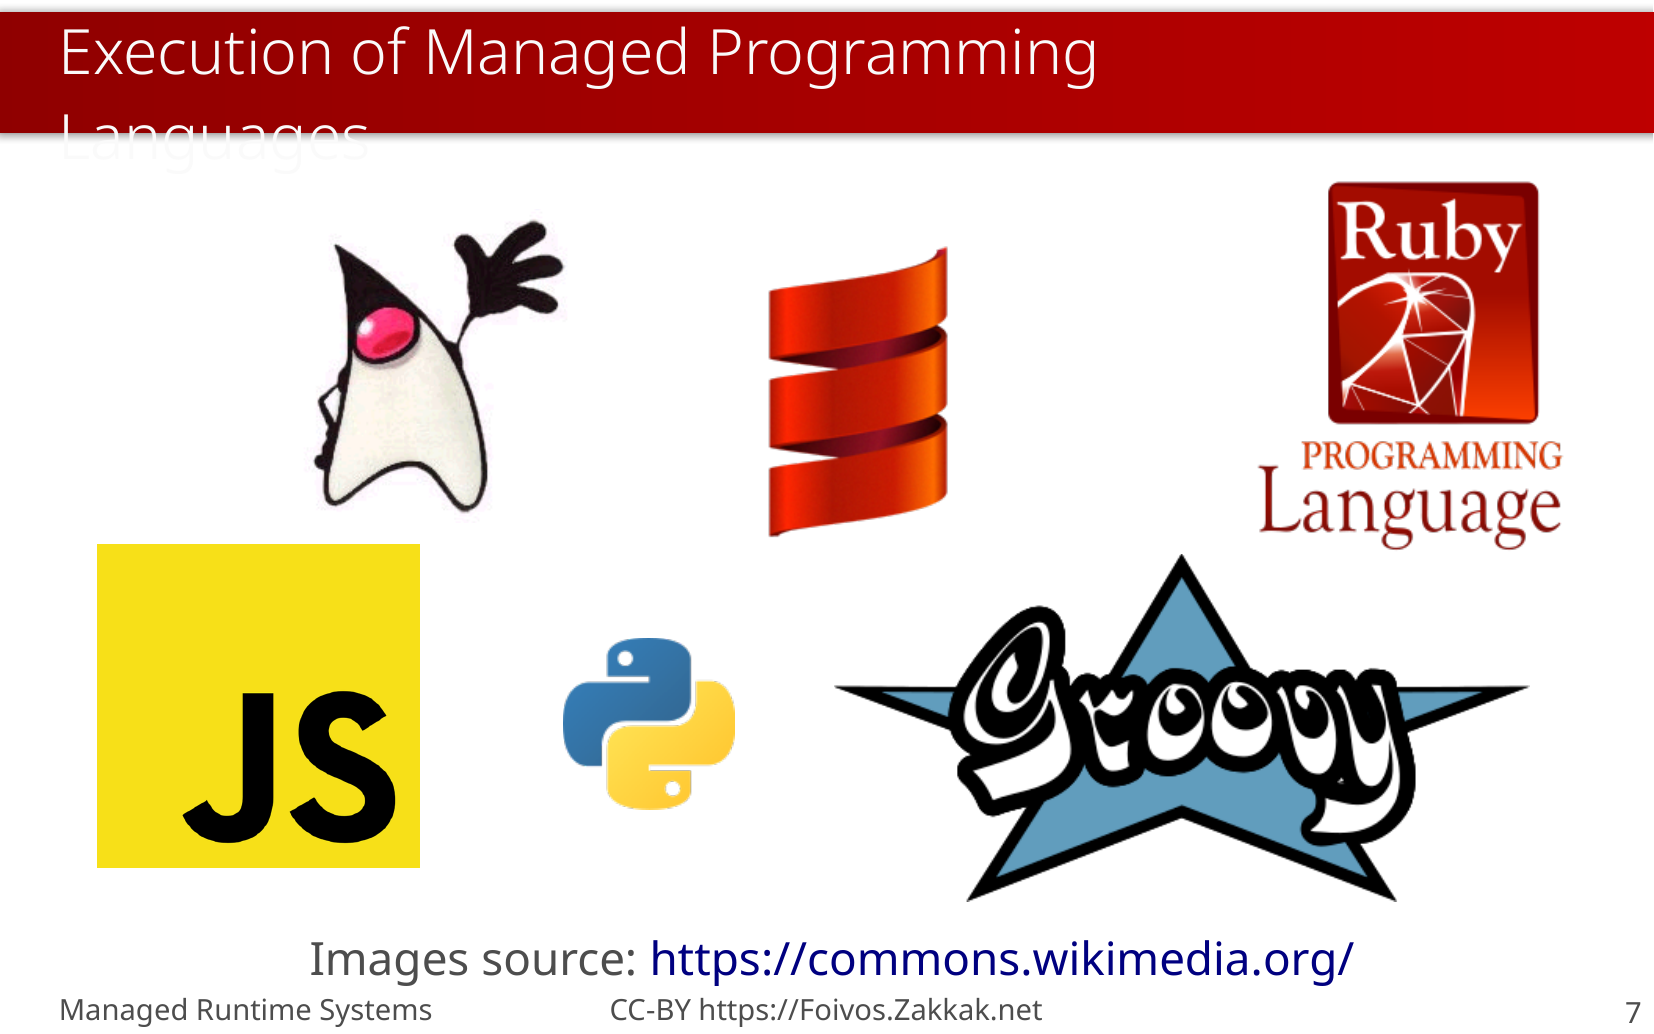

# Execution of Managed Programming Languages
 Images source: https://commons.wikimedia.org/
Managed Runtime Systems
CC-BY https://Foivos.Zakkak.net
7